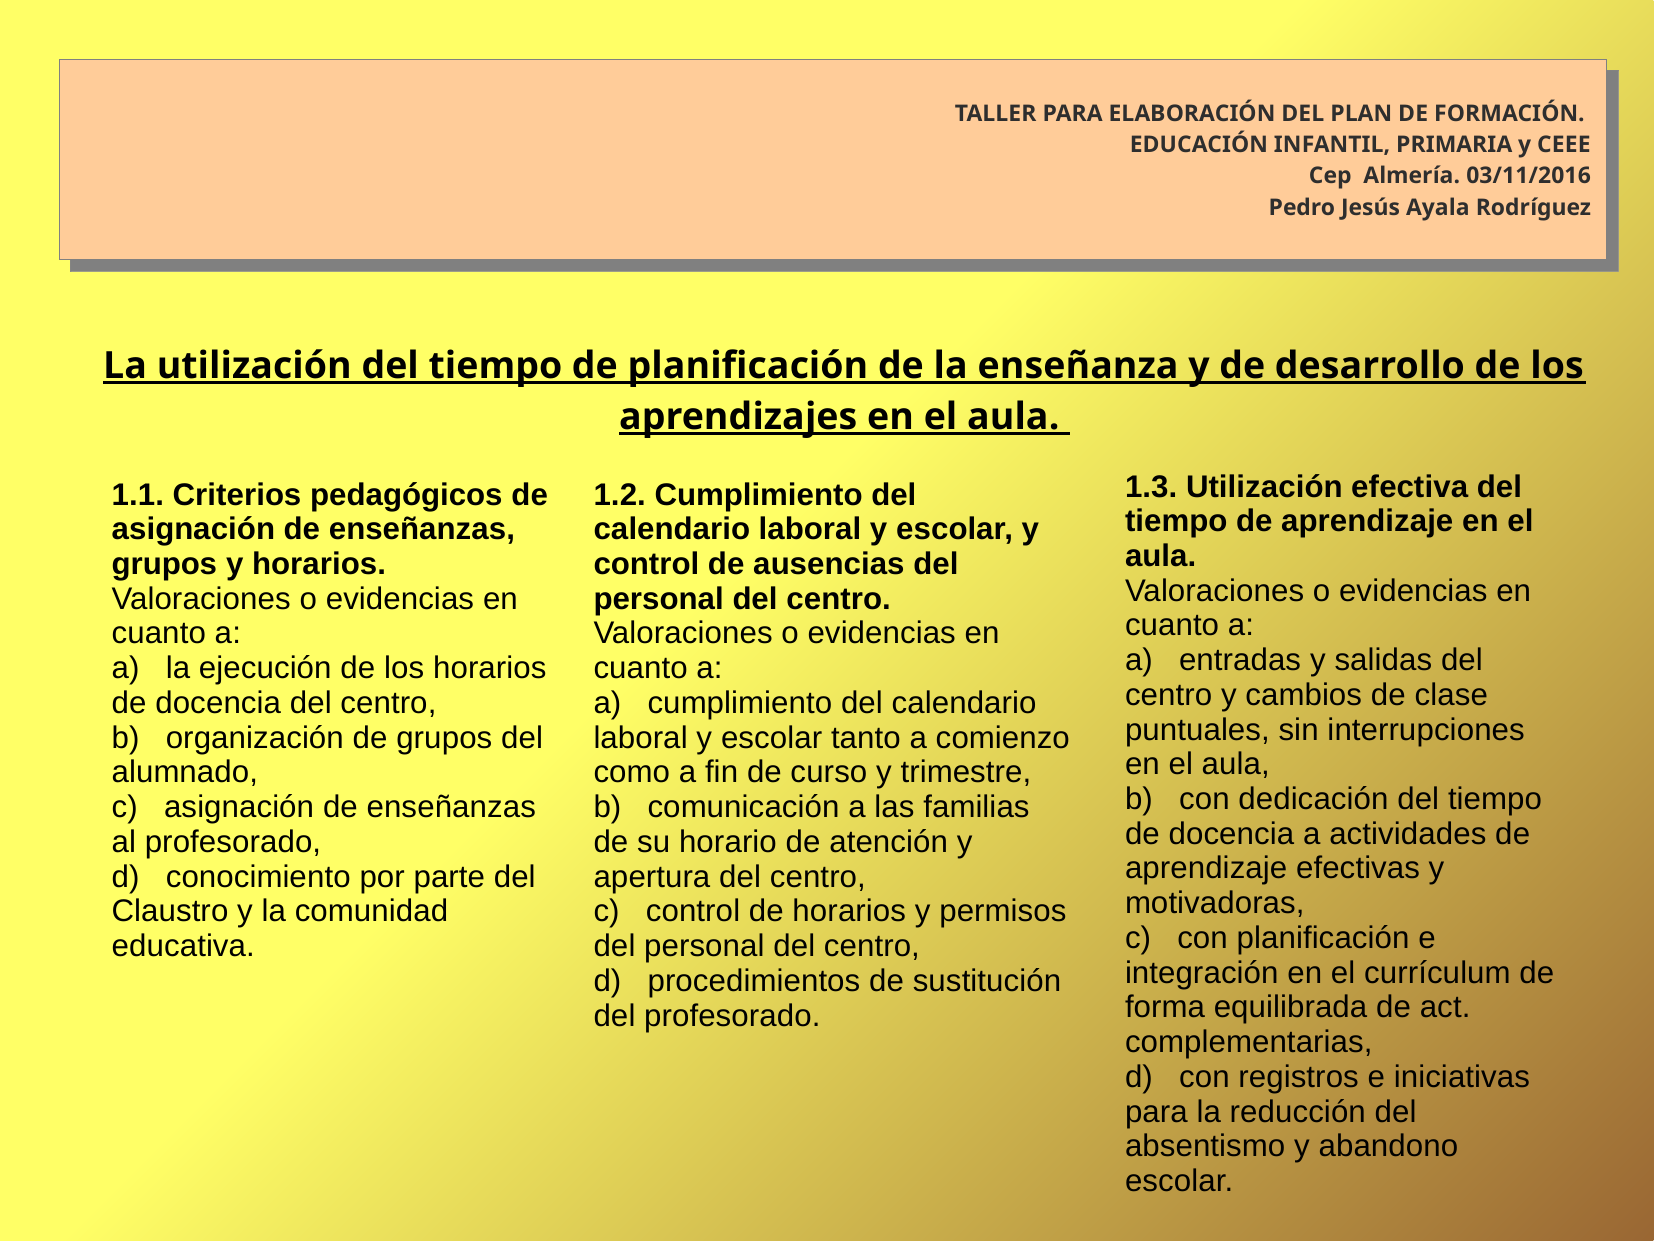

TALLER PARA ELABORACIÓN DEL PLAN DE FORMACIÓN.
EDUCACIÓN INFANTIL, PRIMARIA y CEEE
Cep Almería. 03/11/2016
Pedro Jesús Ayala Rodríguez
La utilización del tiempo de planificación de la enseñanza y de desarrollo de los aprendizajes en el aula.
1.3. Utilización efectiva del tiempo de aprendizaje en el aula.
Valoraciones o evidencias en cuanto a:
a)   entradas y salidas del centro y cambios de clase puntuales, sin interrupciones en el aula,
b)   con dedicación del tiempo de docencia a actividades de aprendizaje efectivas y motivadoras,
c)   con planificación e integración en el currículum de forma equilibrada de act. complementarias,
d)   con registros e iniciativas para la reducción del absentismo y abandono escolar.
1.1. Criterios pedagógicos de asignación de enseñanzas, grupos y horarios.
Valoraciones o evidencias en cuanto a:
a)   la ejecución de los horarios de docencia del centro,
b)   organización de grupos del alumnado,
c)   asignación de enseñanzas al profesorado,
d)   conocimiento por parte del Claustro y la comunidad educativa.
1.2. Cumplimiento del calendario laboral y escolar, y control de ausencias del personal del centro.
Valoraciones o evidencias en cuanto a:
a)   cumplimiento del calendario laboral y escolar tanto a comienzo como a fin de curso y trimestre,
b)   comunicación a las familias de su horario de atención y apertura del centro,
c)   control de horarios y permisos del personal del centro,
d)   procedimientos de sustitución del profesorado.